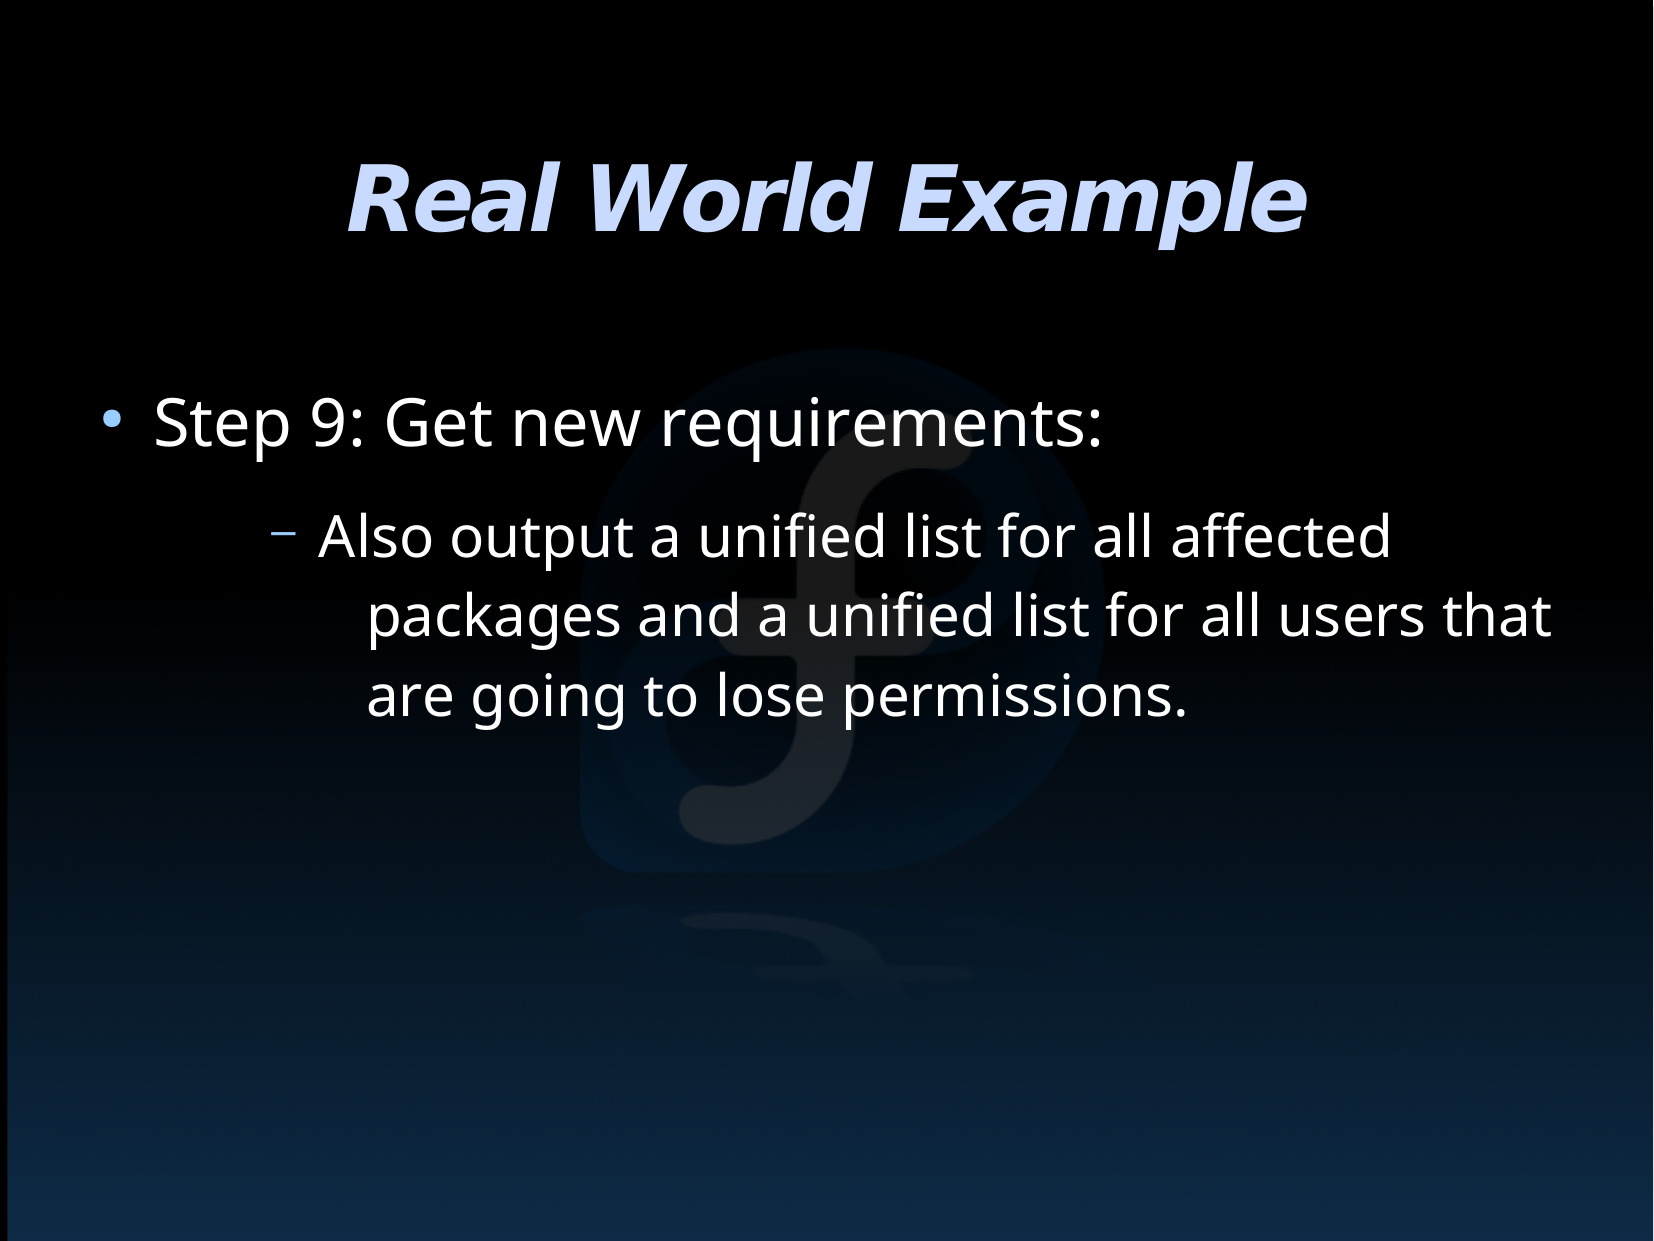

# Real World Example
Step 9: Get new requirements:
Also output a unified list for all affected packages and a unified list for all users that are going to lose permissions.